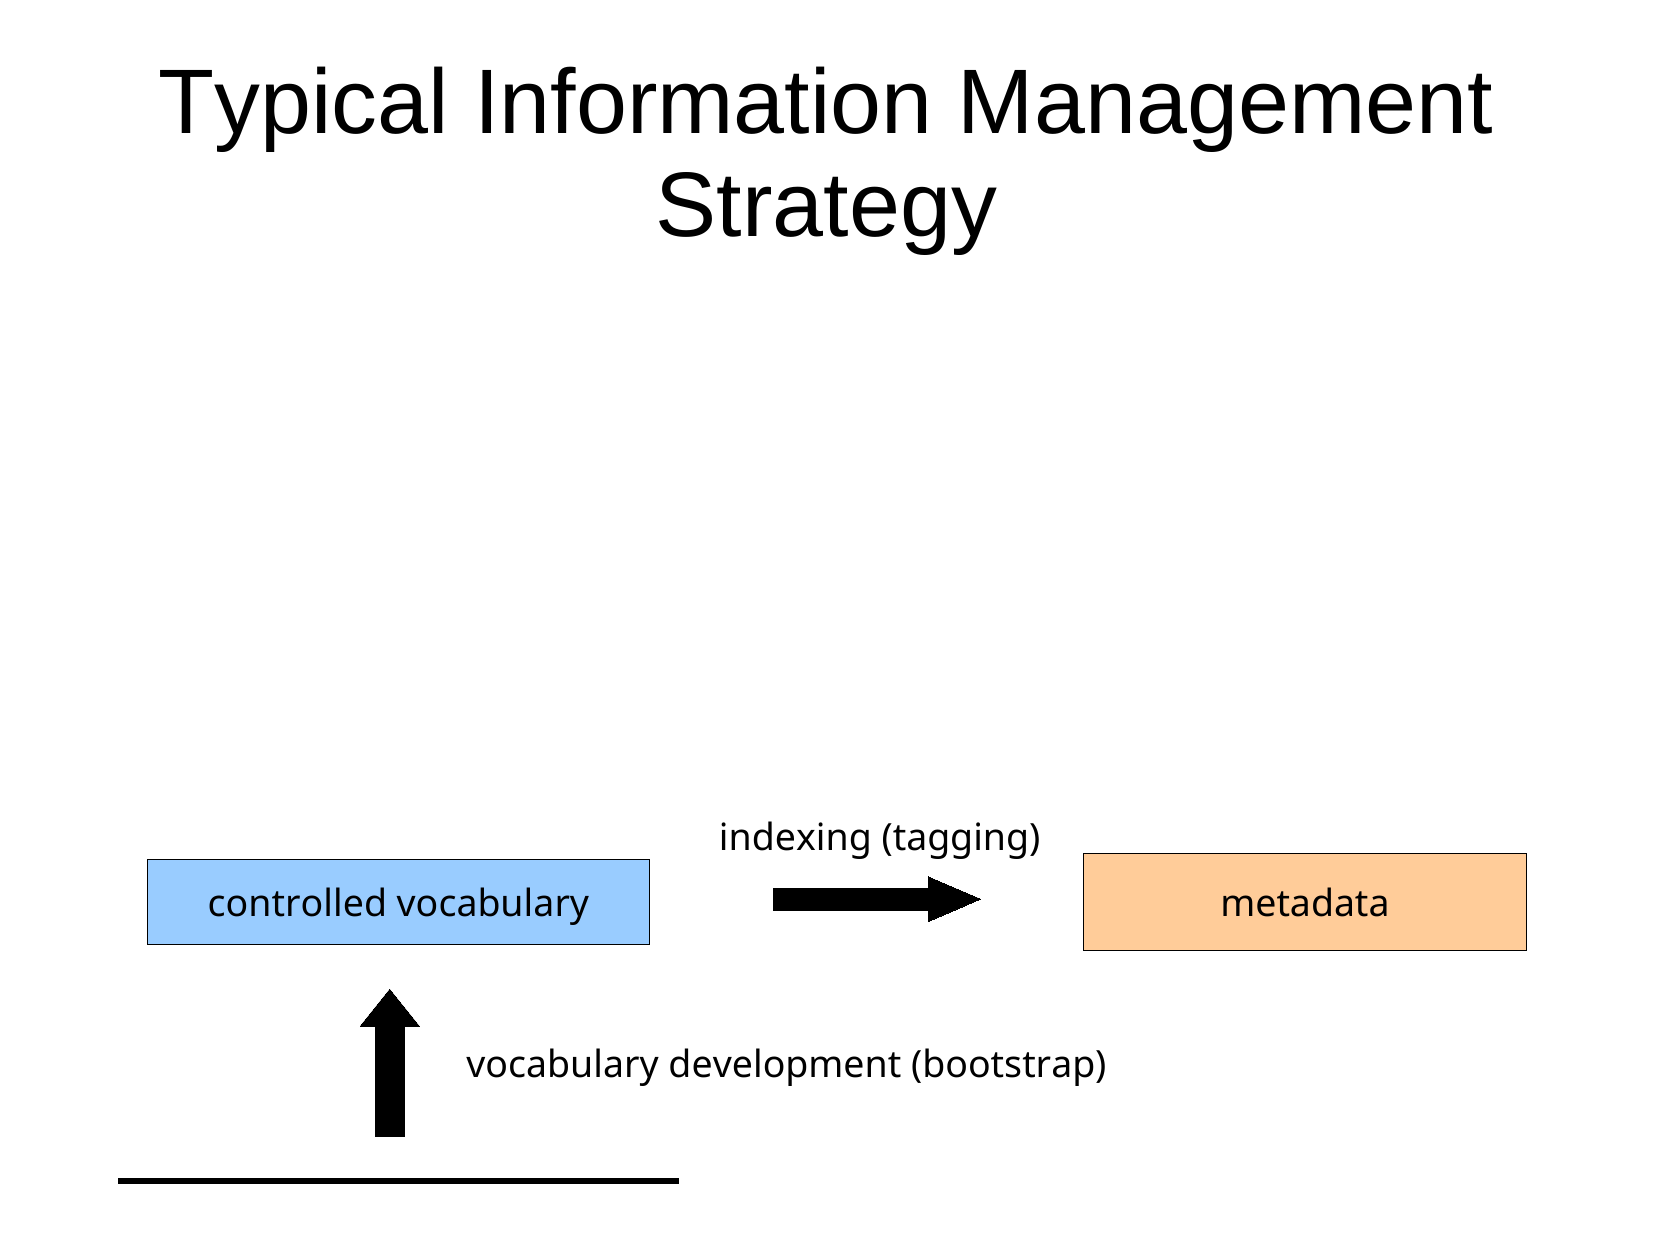

# Typical Information Management Strategy
indexing (tagging)
metadata
controlled vocabulary
vocabulary development (bootstrap)